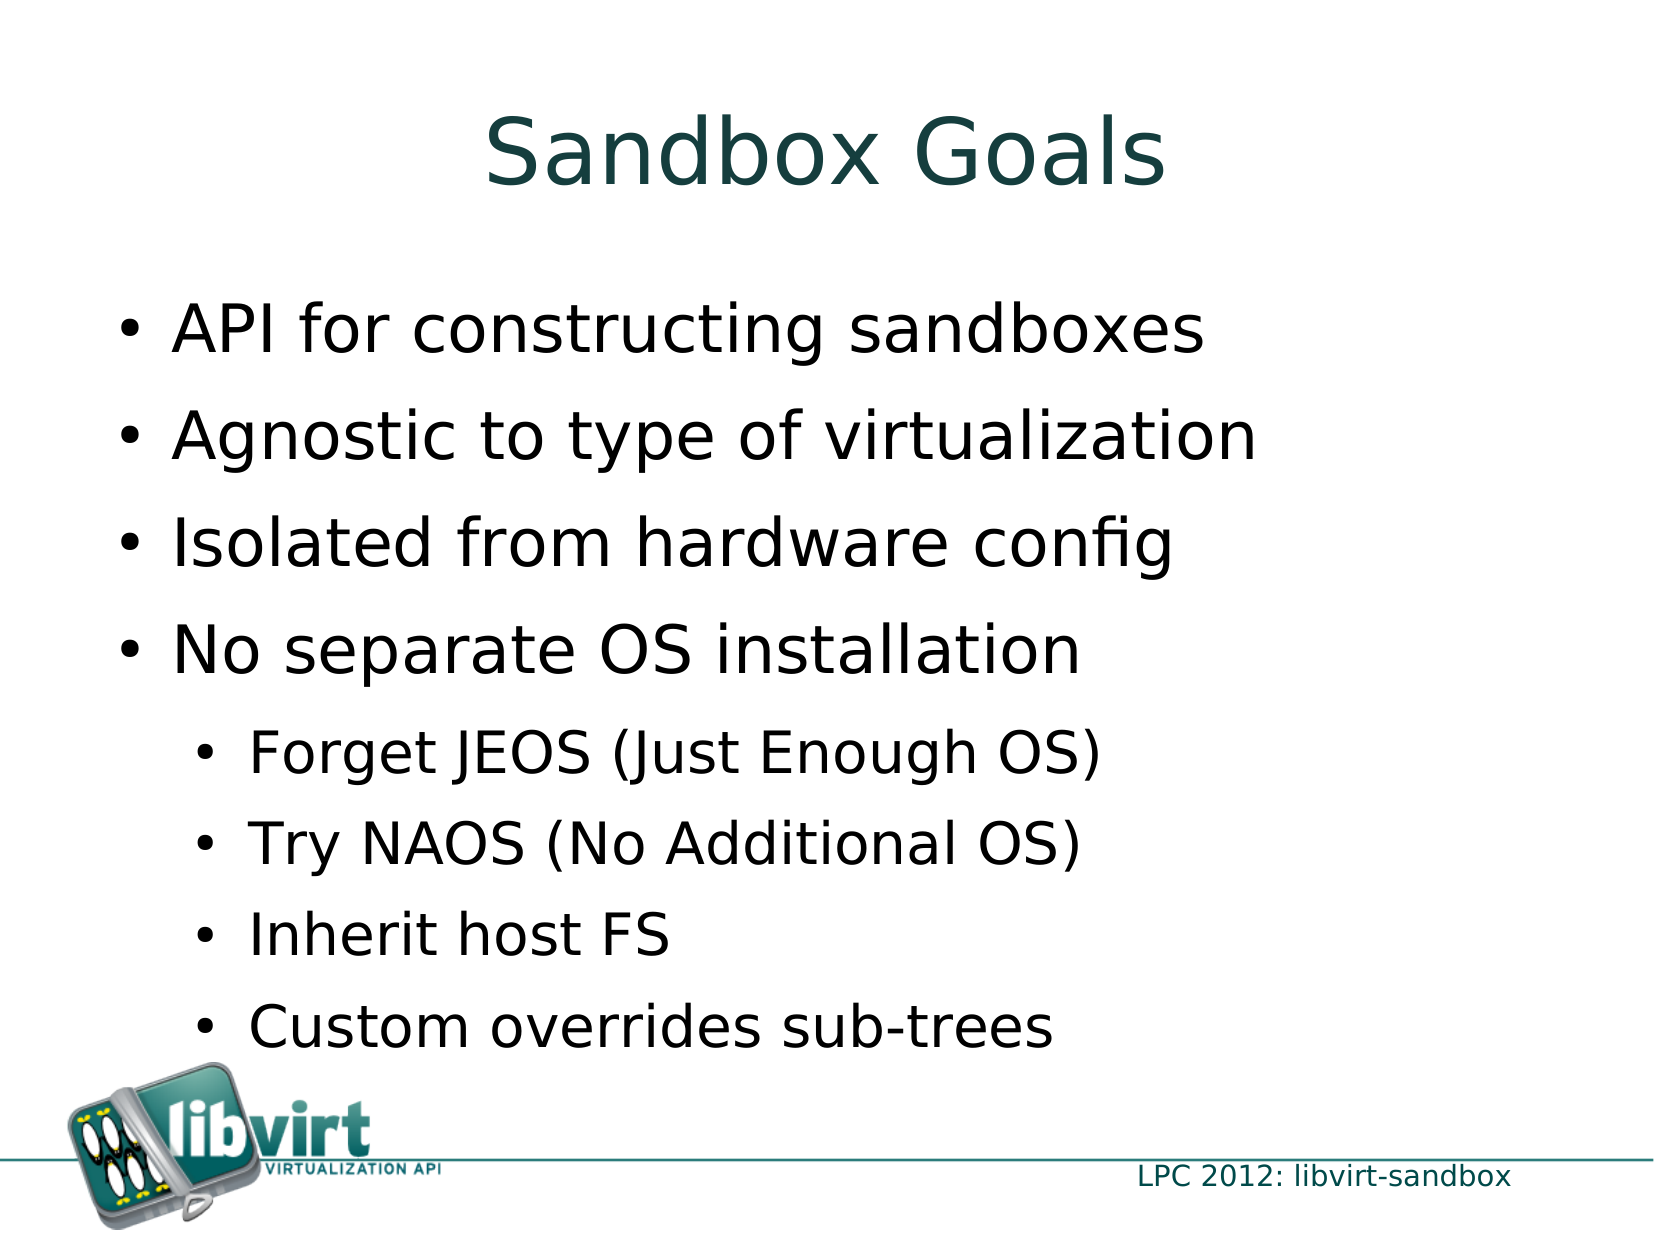

# Sandbox Goals
API for constructing sandboxes
Agnostic to type of virtualization
Isolated from hardware config
No separate OS installation
Forget JEOS (Just Enough OS)
Try NAOS (No Additional OS)
Inherit host FS
Custom overrides sub-trees
LPC 2012: libvirt-sandbox